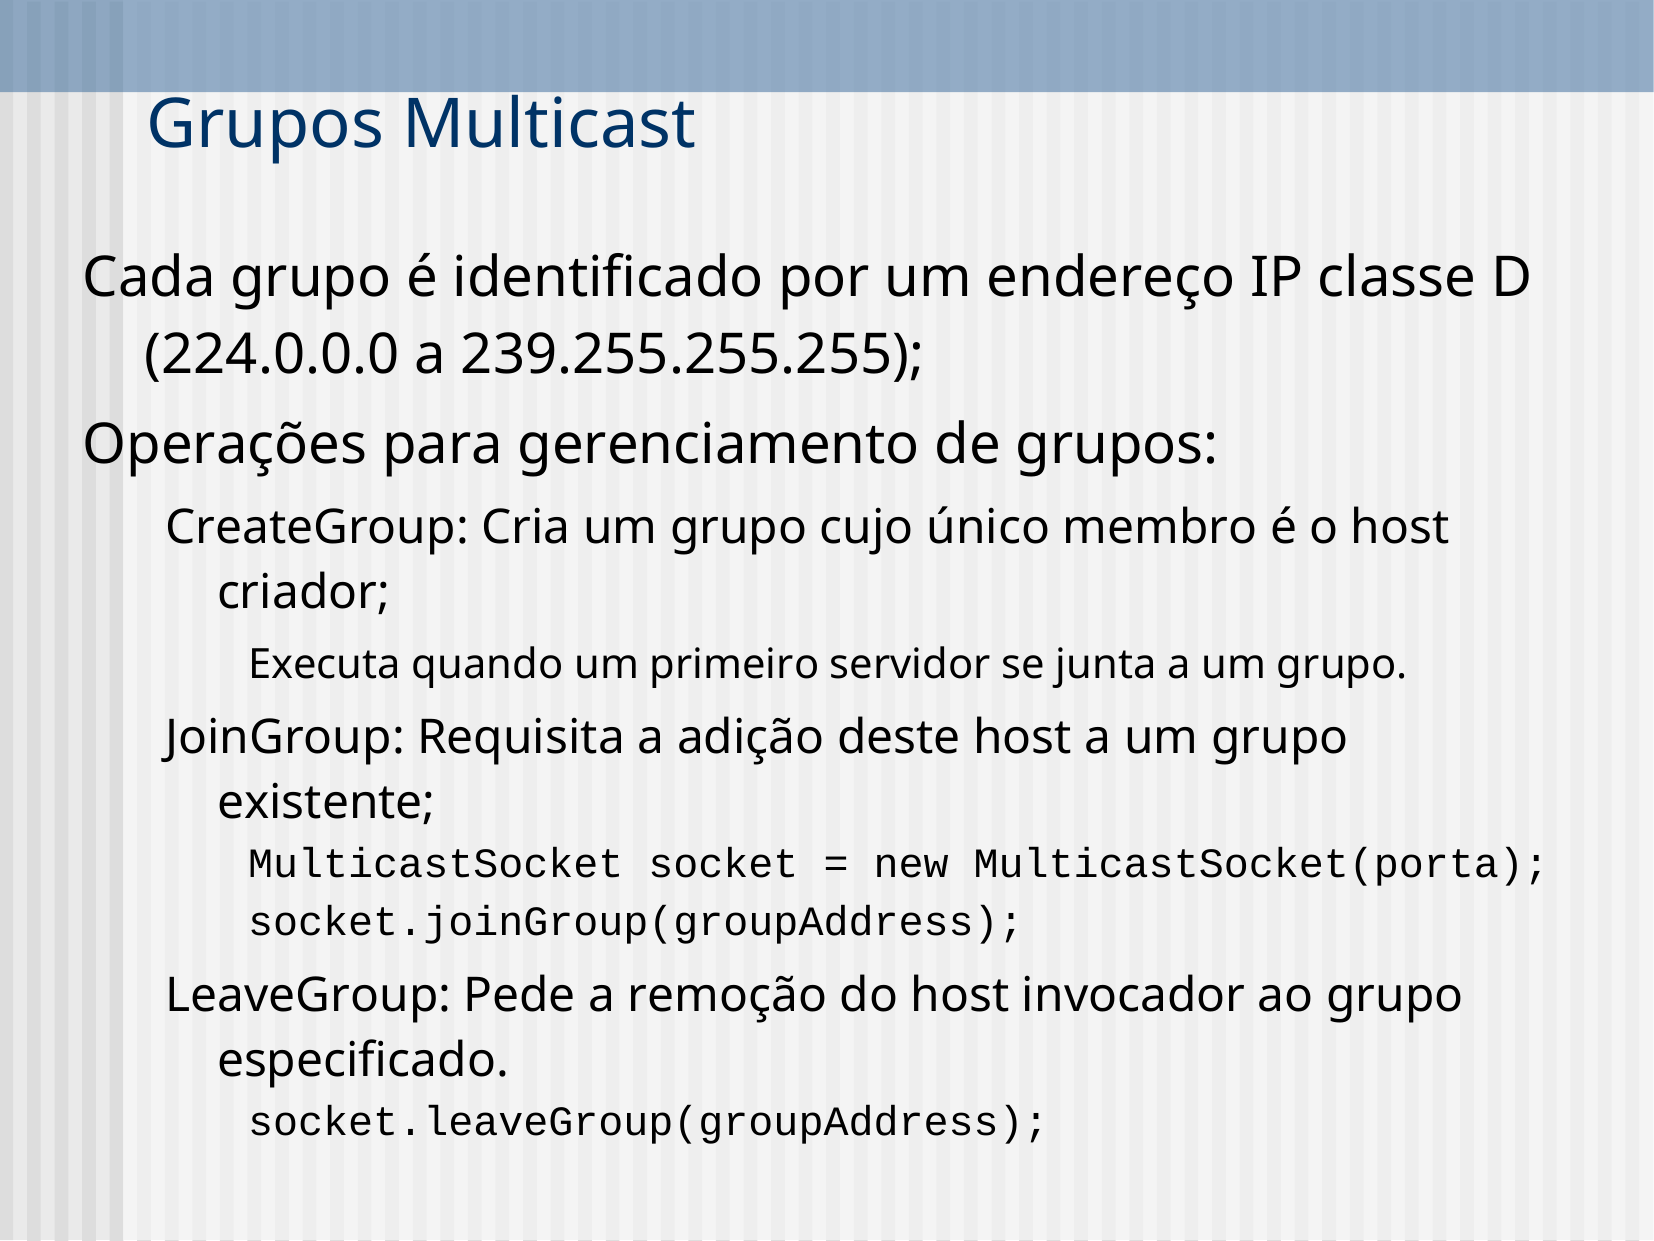

# Grupos Multicast
Cada grupo é identificado por um endereço IP classe D (224.0.0.0 a 239.255.255.255);
Operações para gerenciamento de grupos:
CreateGroup: Cria um grupo cujo único membro é o host criador;
Executa quando um primeiro servidor se junta a um grupo.
JoinGroup: Requisita a adição deste host a um grupo existente;
MulticastSocket socket = new MulticastSocket(porta);
socket.joinGroup(groupAddress);
LeaveGroup: Pede a remoção do host invocador ao grupo especificado.
socket.leaveGroup(groupAddress);